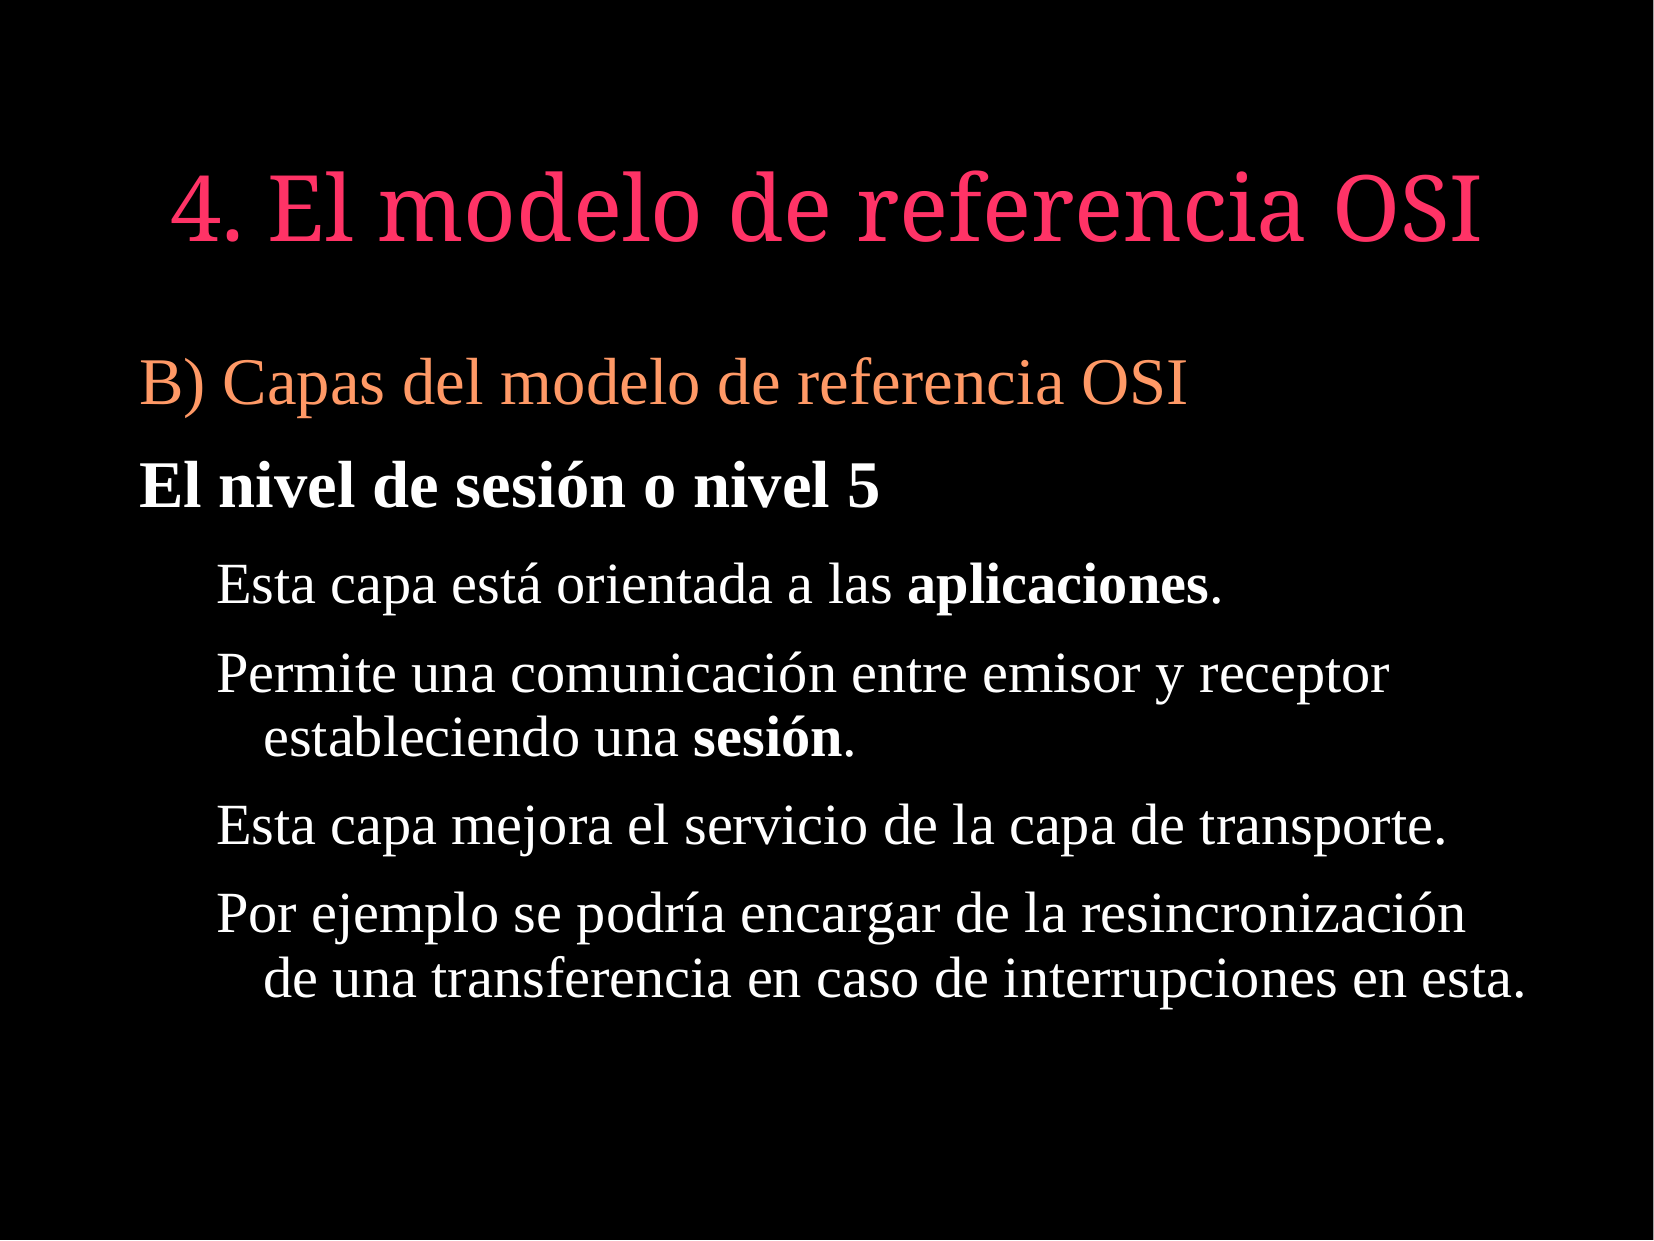

# 4. El modelo de referencia OSI
B) Capas del modelo de referencia OSI
El nivel de sesión o nivel 5
Esta capa está orientada a las aplicaciones.
Permite una comunicación entre emisor y receptor estableciendo una sesión.
Esta capa mejora el servicio de la capa de transporte.
Por ejemplo se podría encargar de la resincronización de una transferencia en caso de interrupciones en esta.